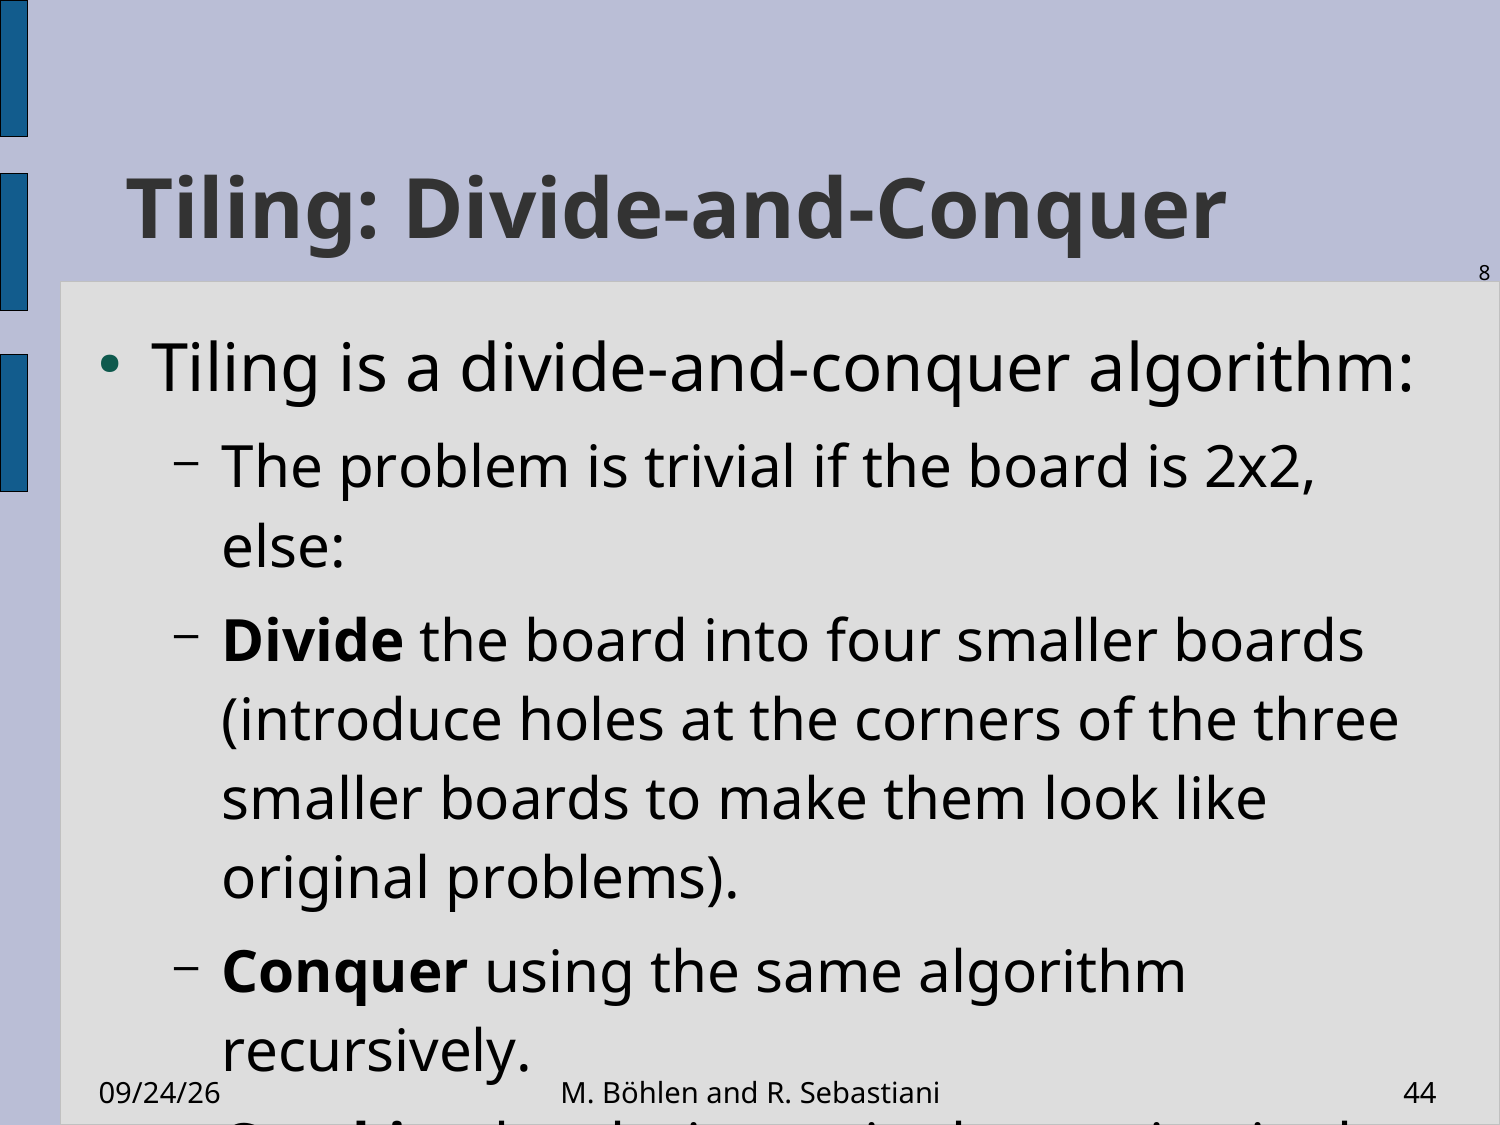

# Tiling: Divide-and-Conquer
8
Tiling is a divide-and-conquer algorithm:
The problem is trivial if the board is 2x2, else:
Divide the board into four smaller boards (introduce holes at the corners of the three smaller boards to make them look like original problems).
Conquer using the same algorithm recursively.
Combine by placing a single tromino in the center to cover the three new holes.
M. Böhlen and R. Sebastiani
44